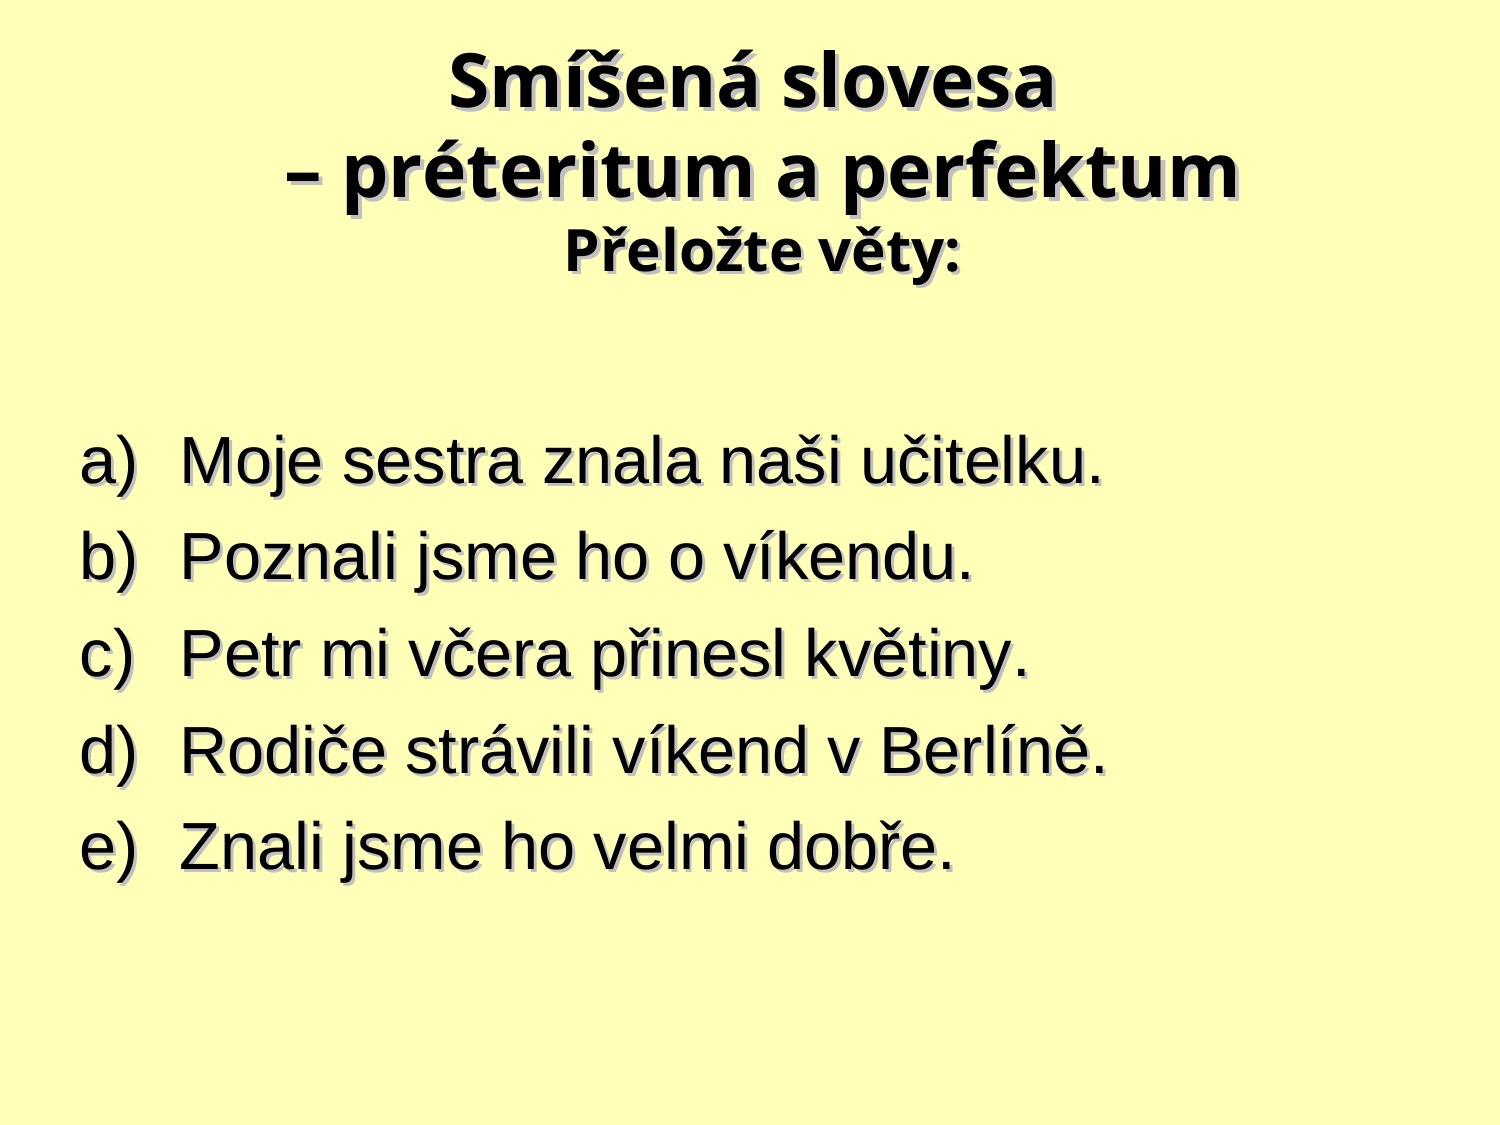

# Smíšená slovesa – préteritum a perfektum Přeložte věty:
Moje sestra znala naši učitelku.
Poznali jsme ho o víkendu.
Petr mi včera přinesl květiny.
Rodiče strávili víkend v Berlíně.
Znali jsme ho velmi dobře.